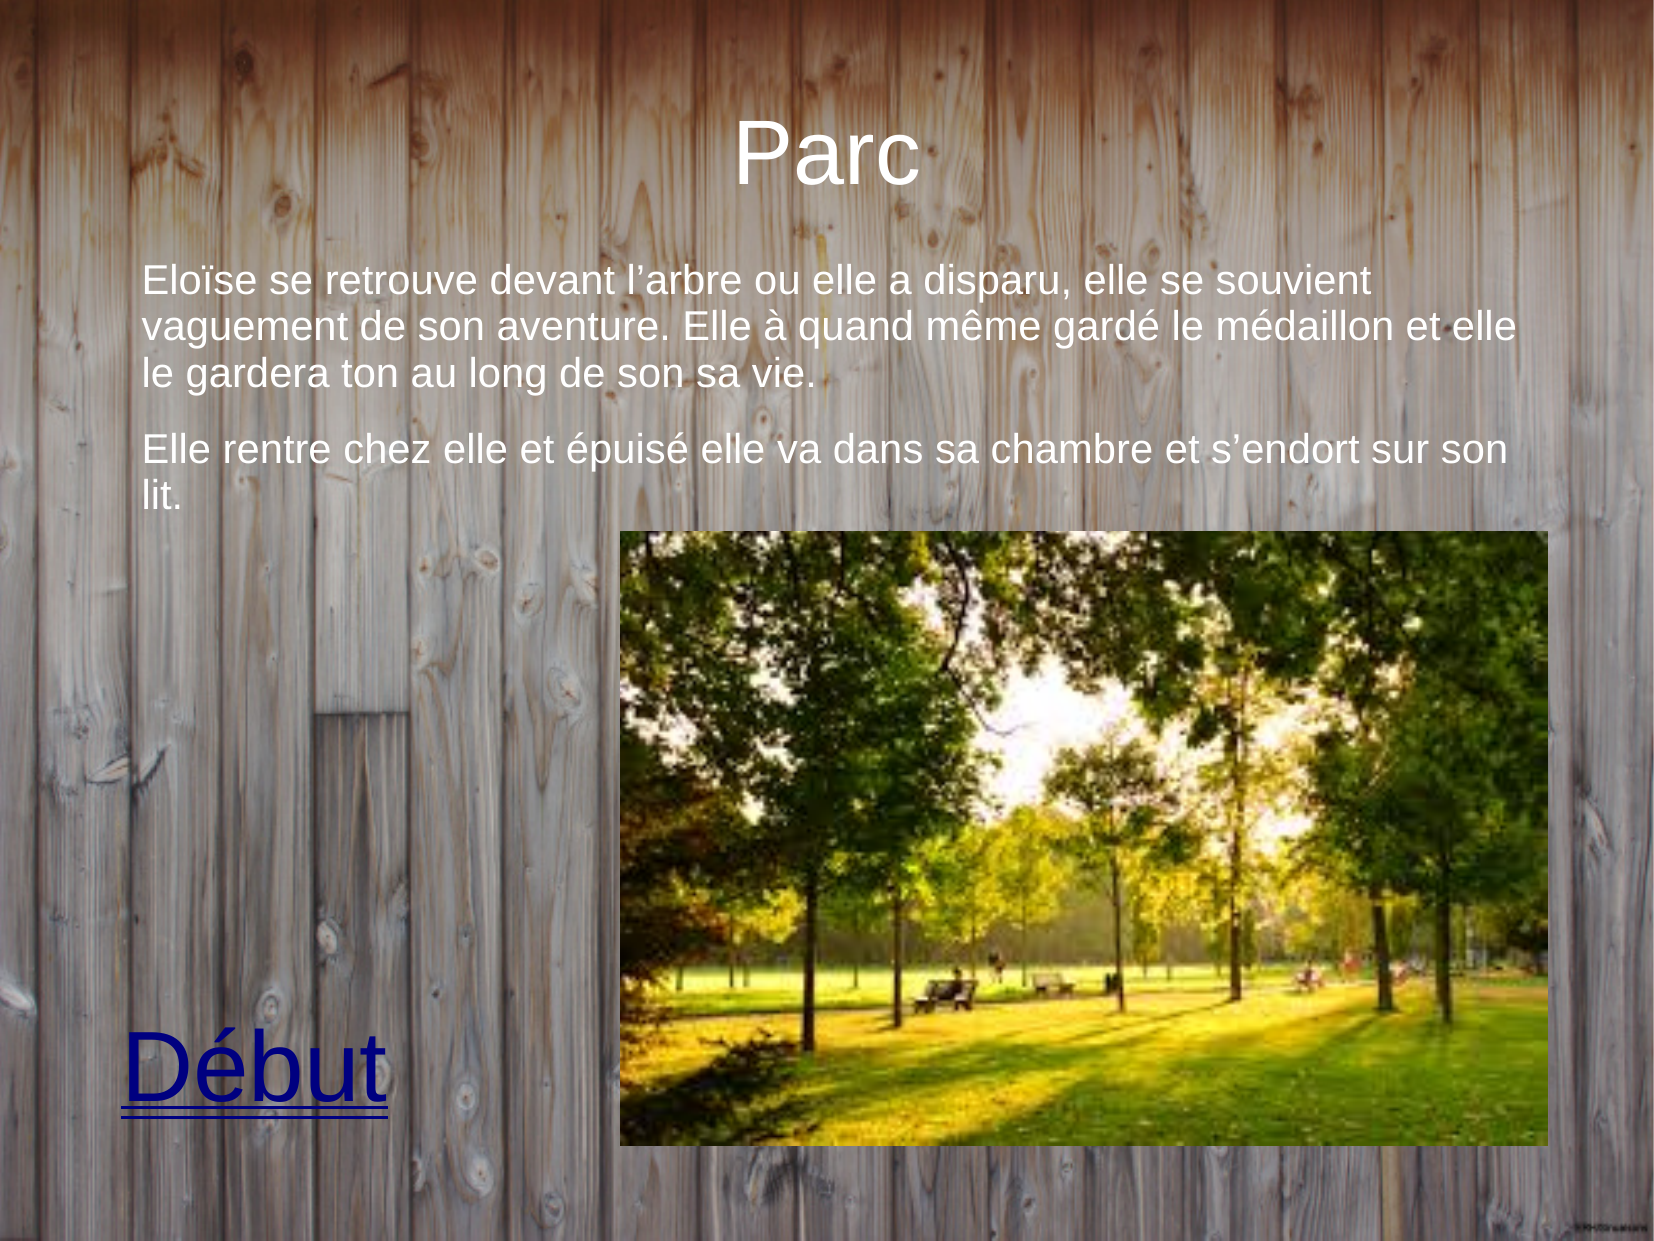

# Parc
Eloïse se retrouve devant l’arbre ou elle a disparu, elle se souvient vaguement de son aventure. Elle à quand même gardé le médaillon et elle le gardera ton au long de son sa vie.
Elle rentre chez elle et épuisé elle va dans sa chambre et s’endort sur son lit.
Début